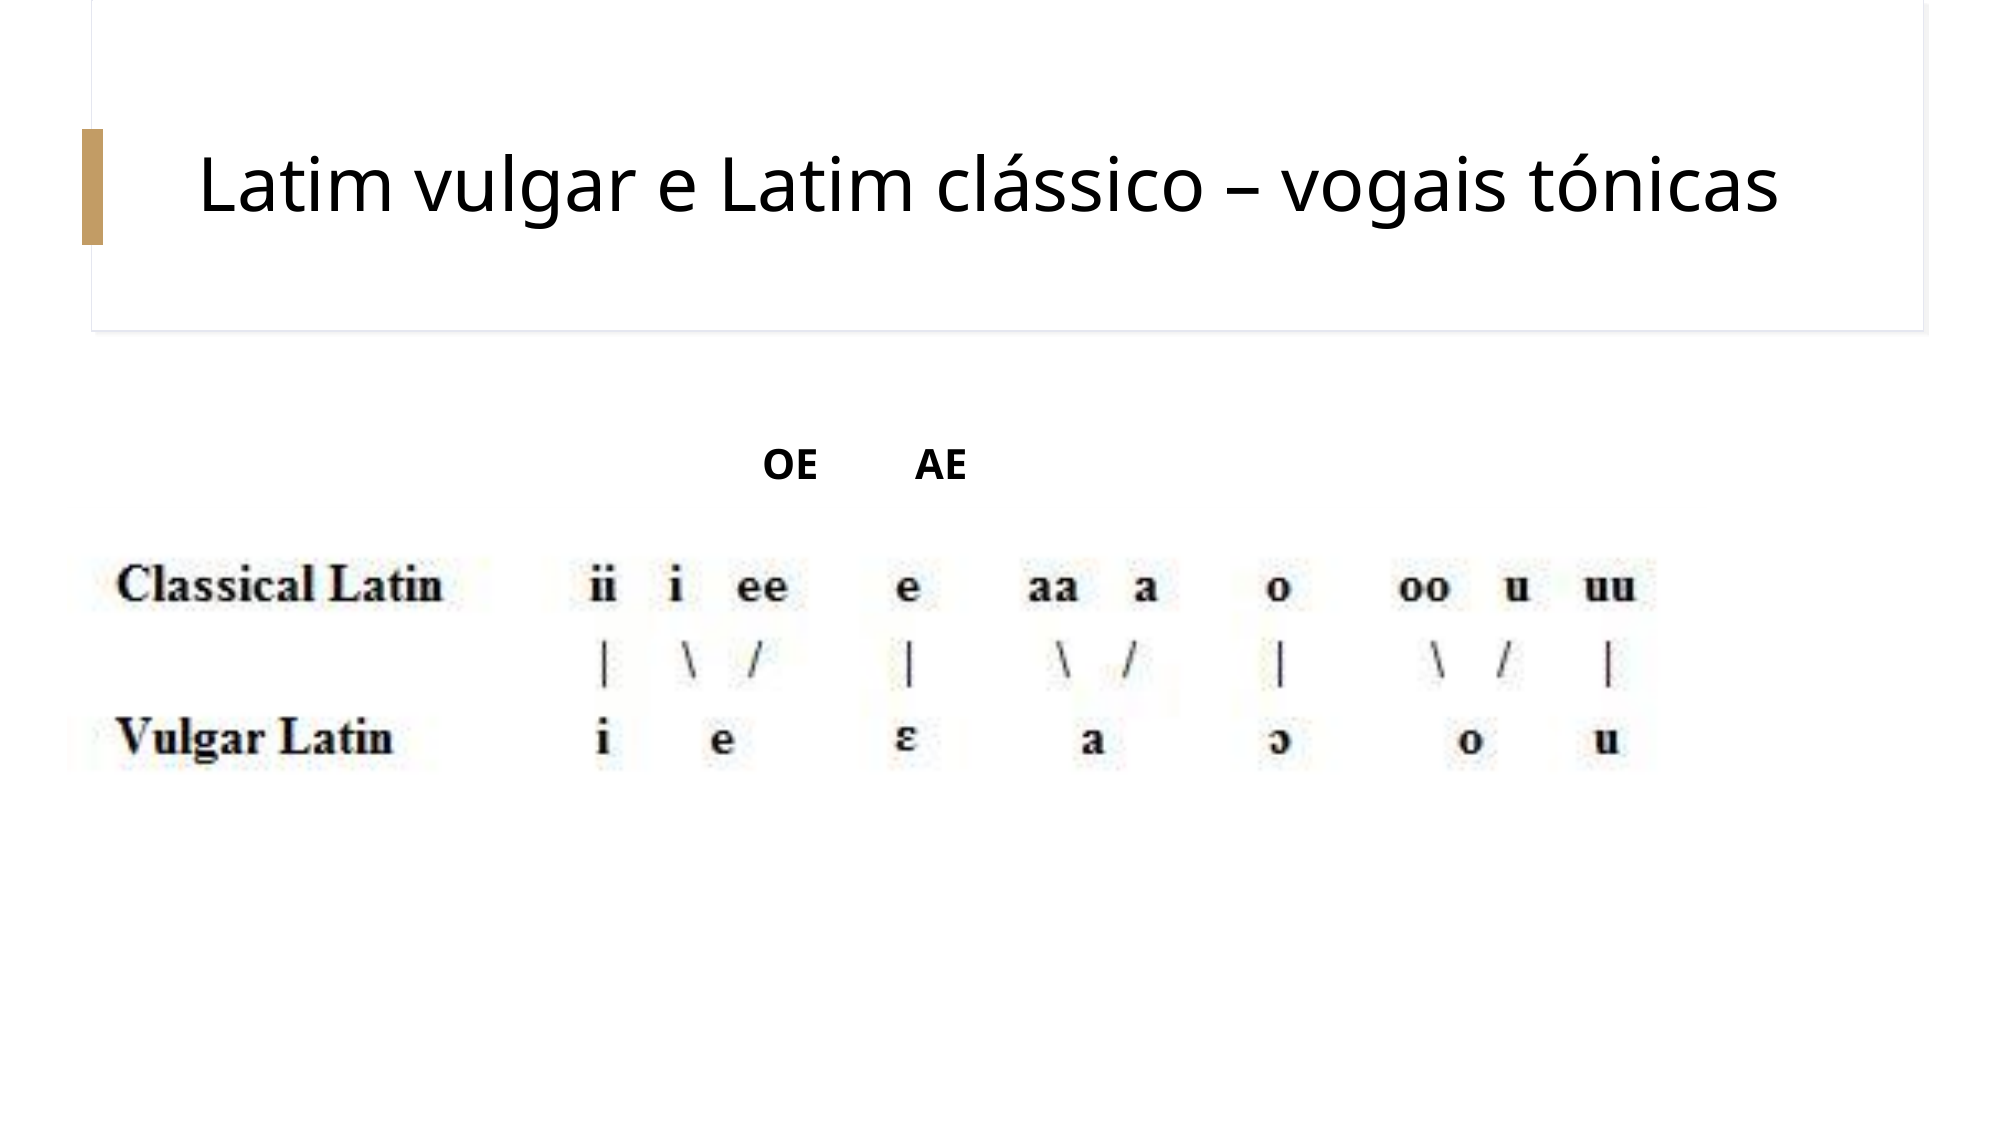

# Latim vulgar e Latim clássico – vogais tónicas
 OE AE